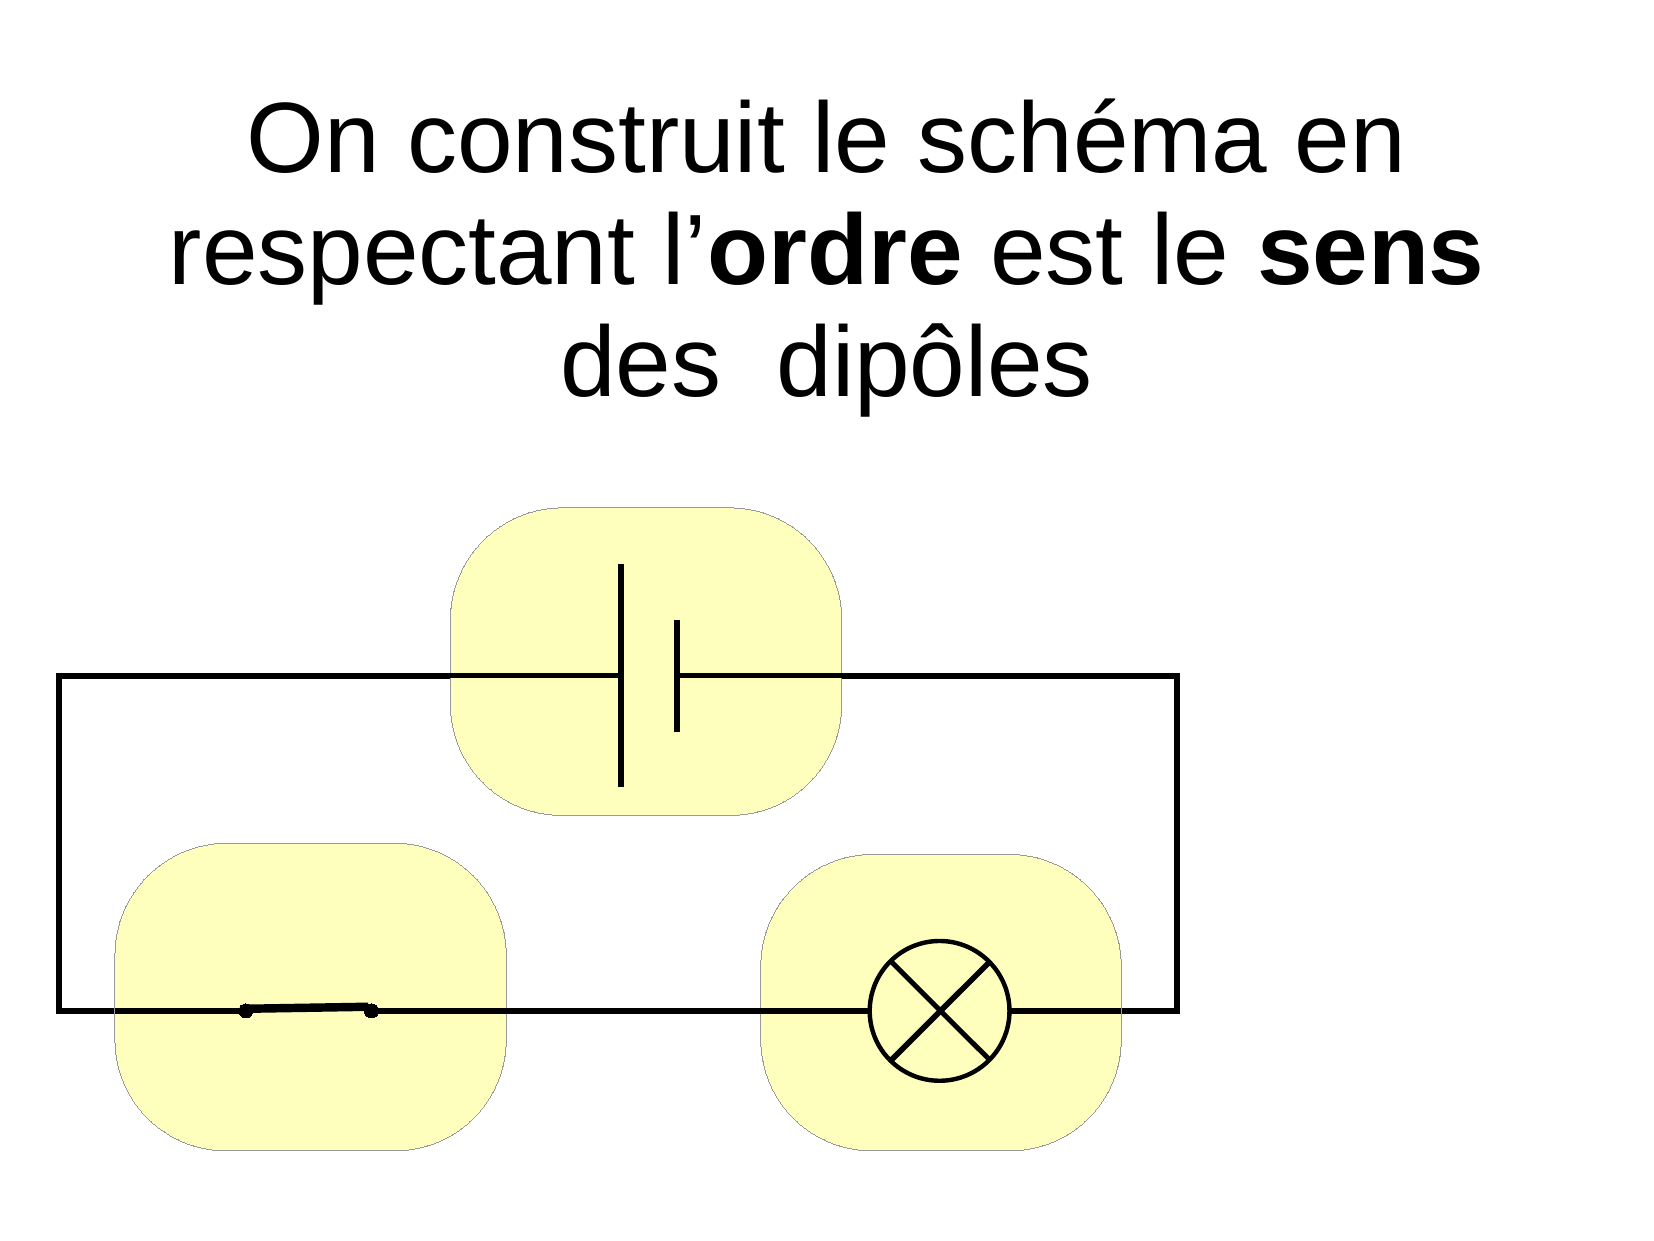

# On construit le schéma en respectant l’ordre est le sens des dipôles